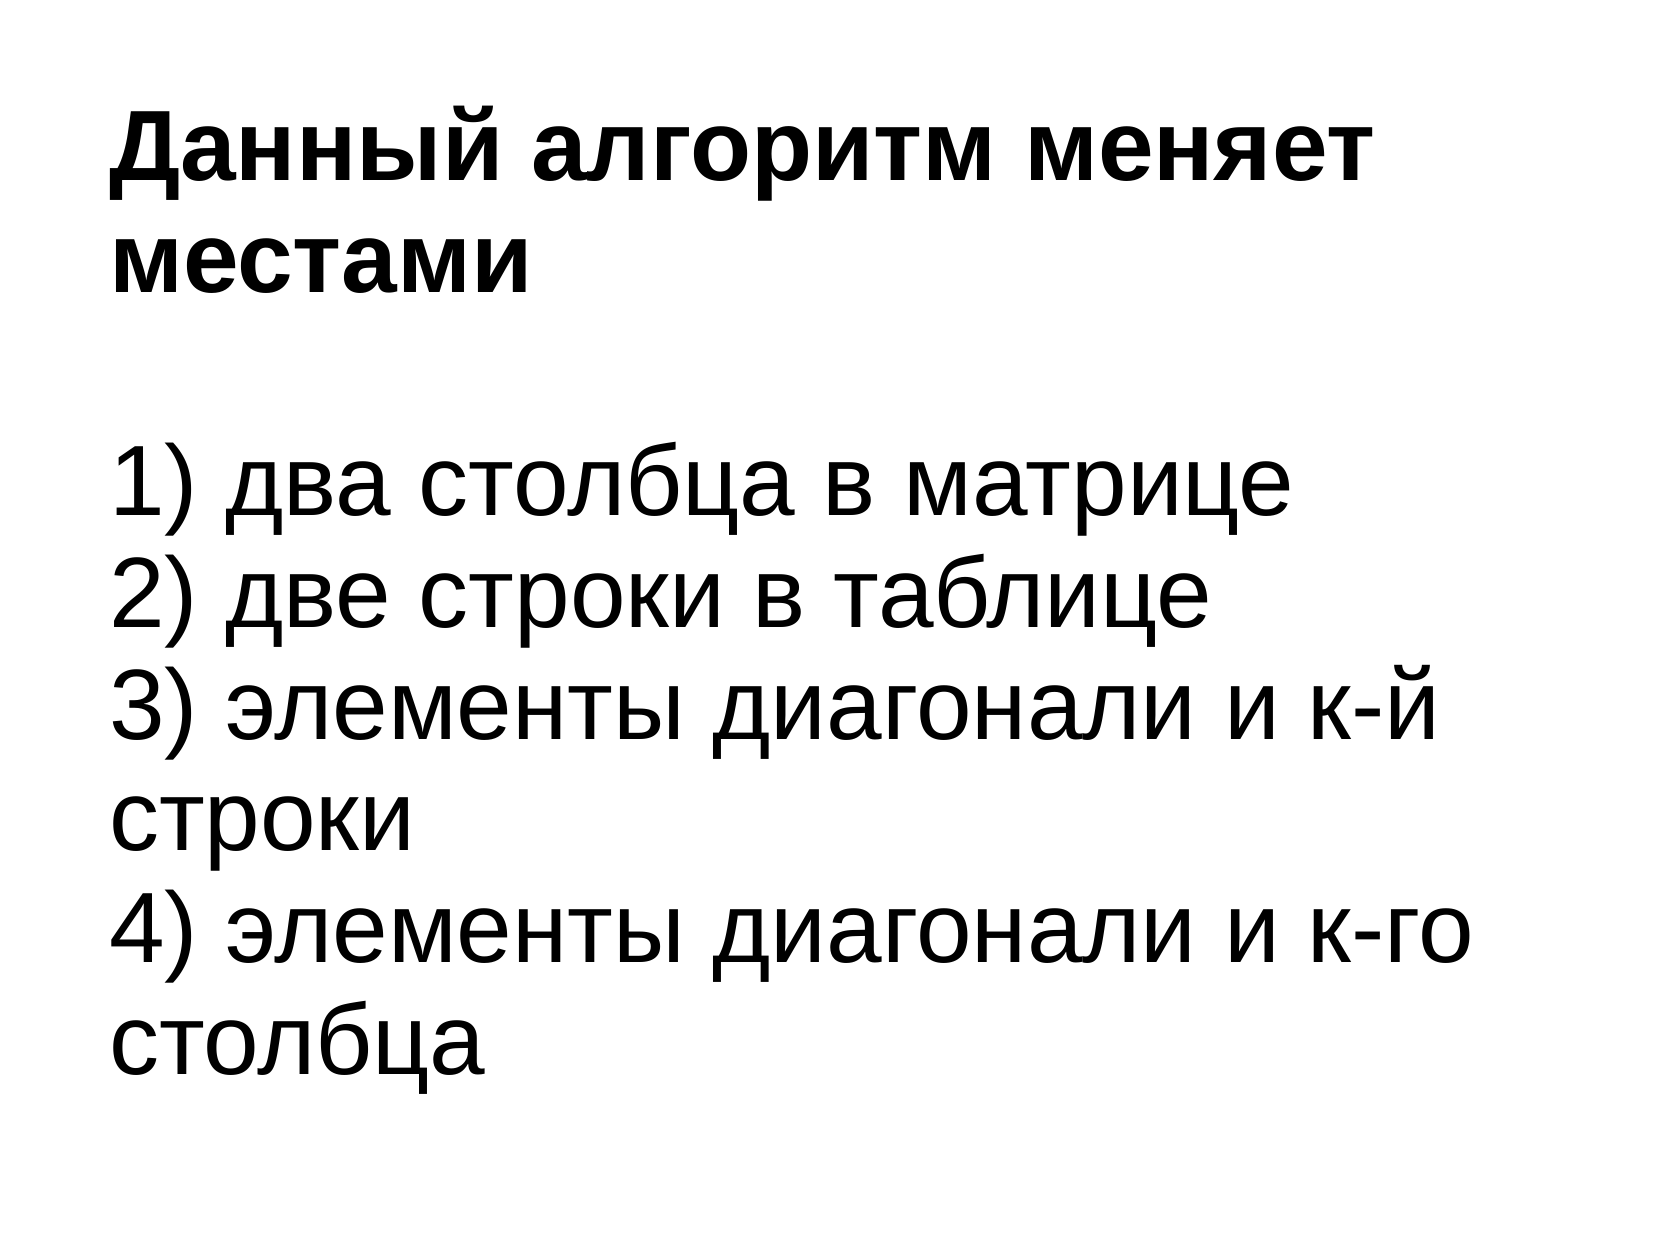

Данный алгоритм меняет местами
1) два столбца в матрице
2) две строки в таблице
3) элементы диагонали и к-й строки
4) элементы диагонали и к-го столбца